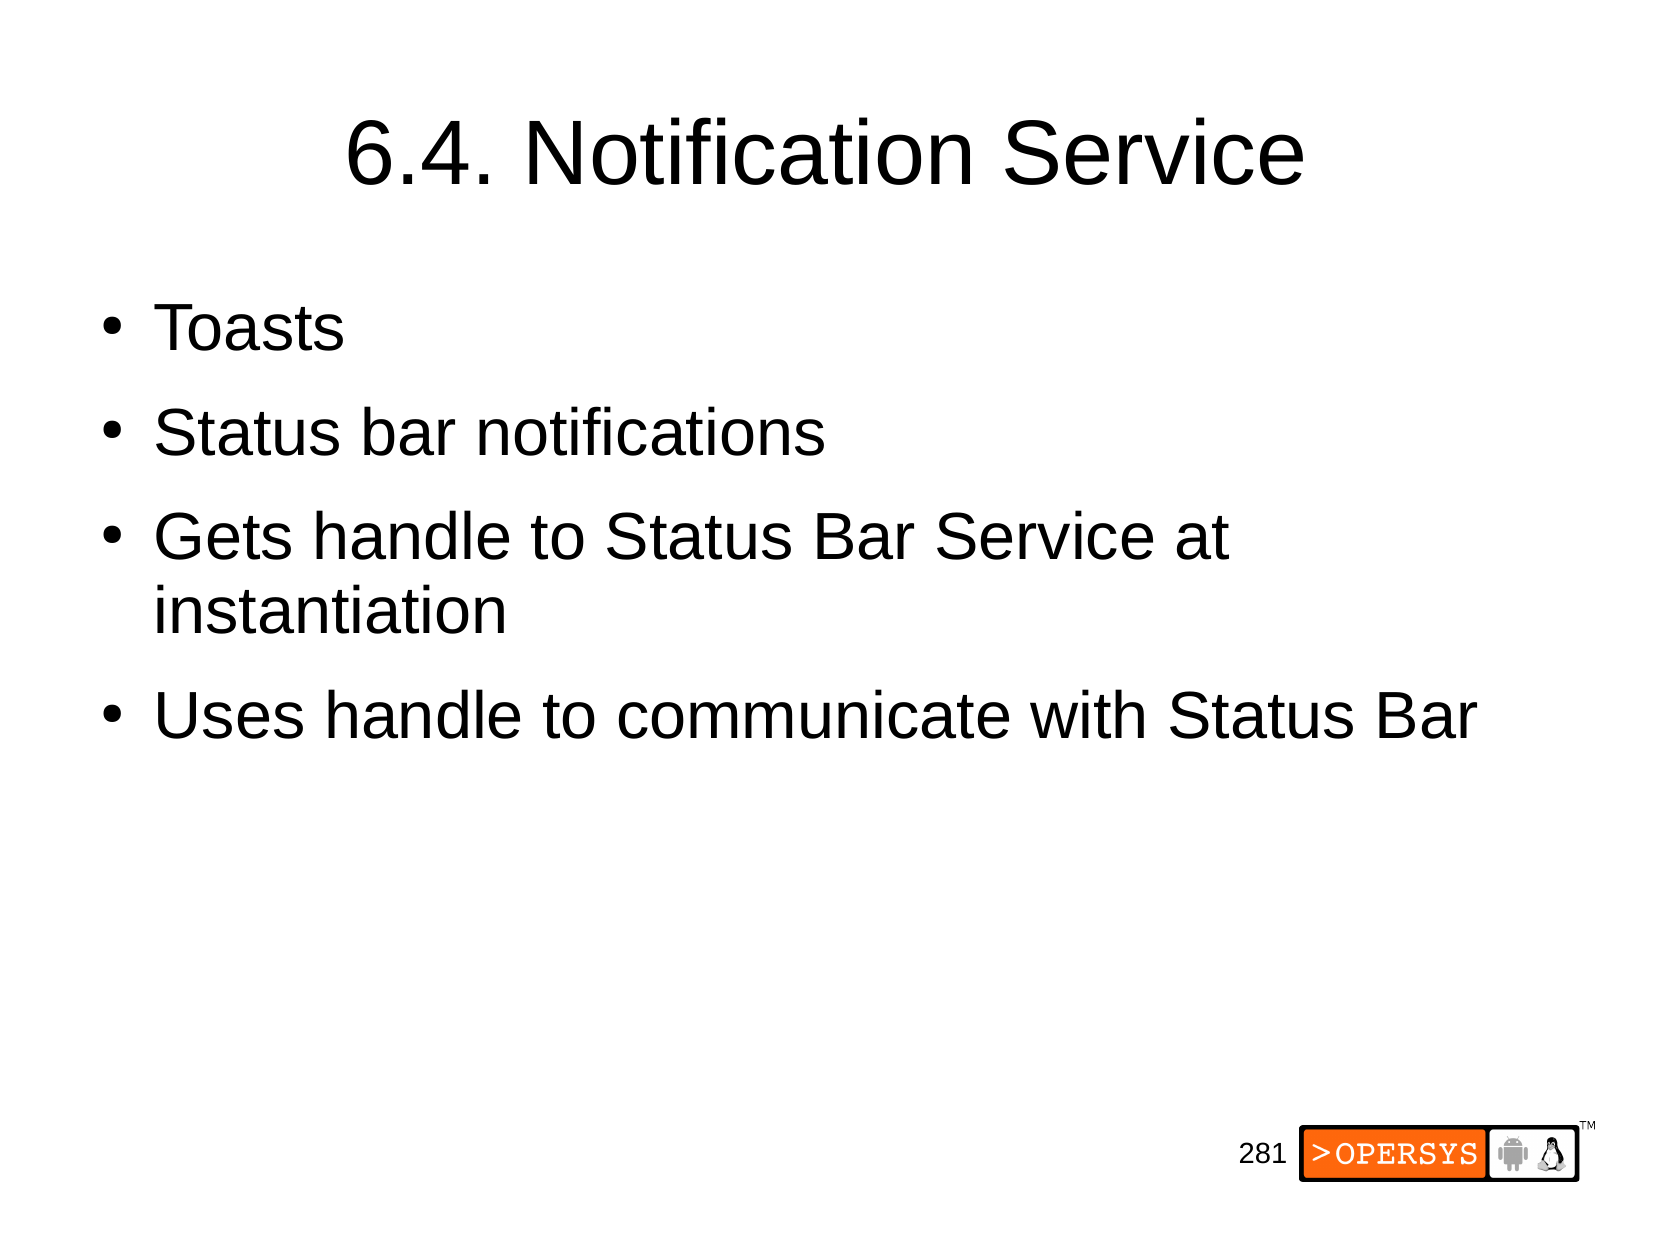

# 6.4. Notification Service
Toasts
Status bar notifications
Gets handle to Status Bar Service at instantiation
Uses handle to communicate with Status Bar